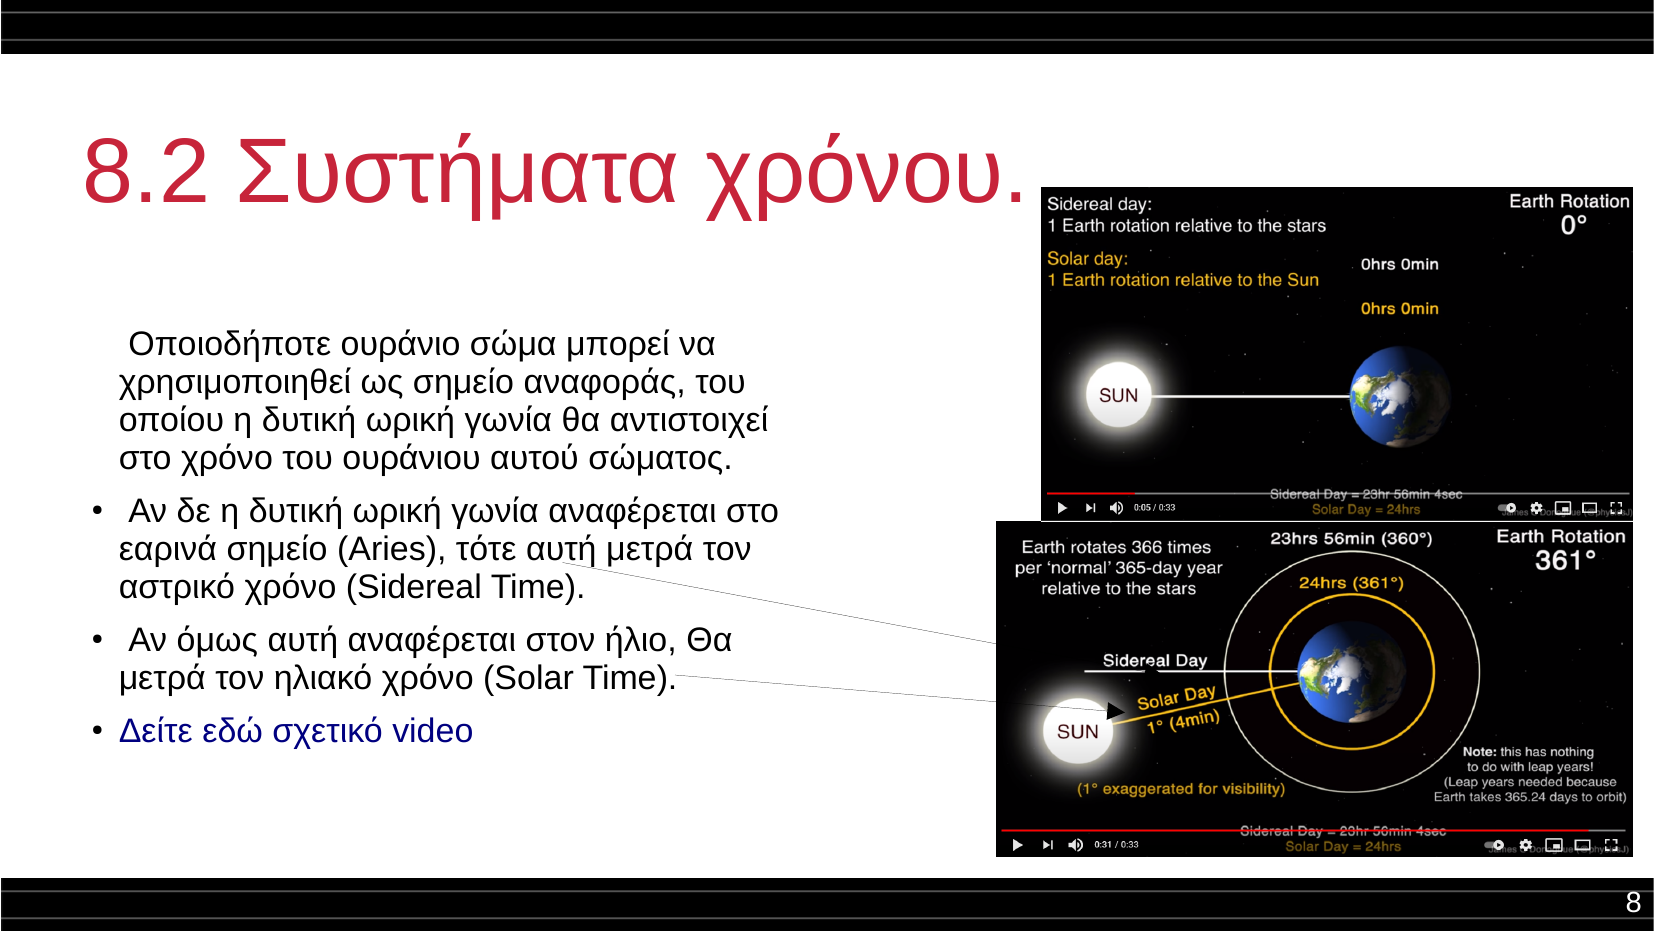

# 8.2 Συστήματα χρόνου.
 Οποιοδήποτε ουράνιο σώμα μπορεί να χρησιμοποιηθεί ως σημείο αναφοράς, του οποίου η δυτική ωρική γωνία θα αντιστοιχεί στο χρόνο του ουράνιου αυτού σώματος.
 Αν δε η δυτική ωρική γωνία αναφέρεται στο εαρινά σημείο (Aries), τότε αυτή μετρά τον αστρικό χρόνο (Sidereal Time).
 Αν όμως αυτή αναφέρεται στον ήλιο, Θα μετρά τον ηλιακό χρόνο (Solar Time).
Δείτε εδώ σχετικό video